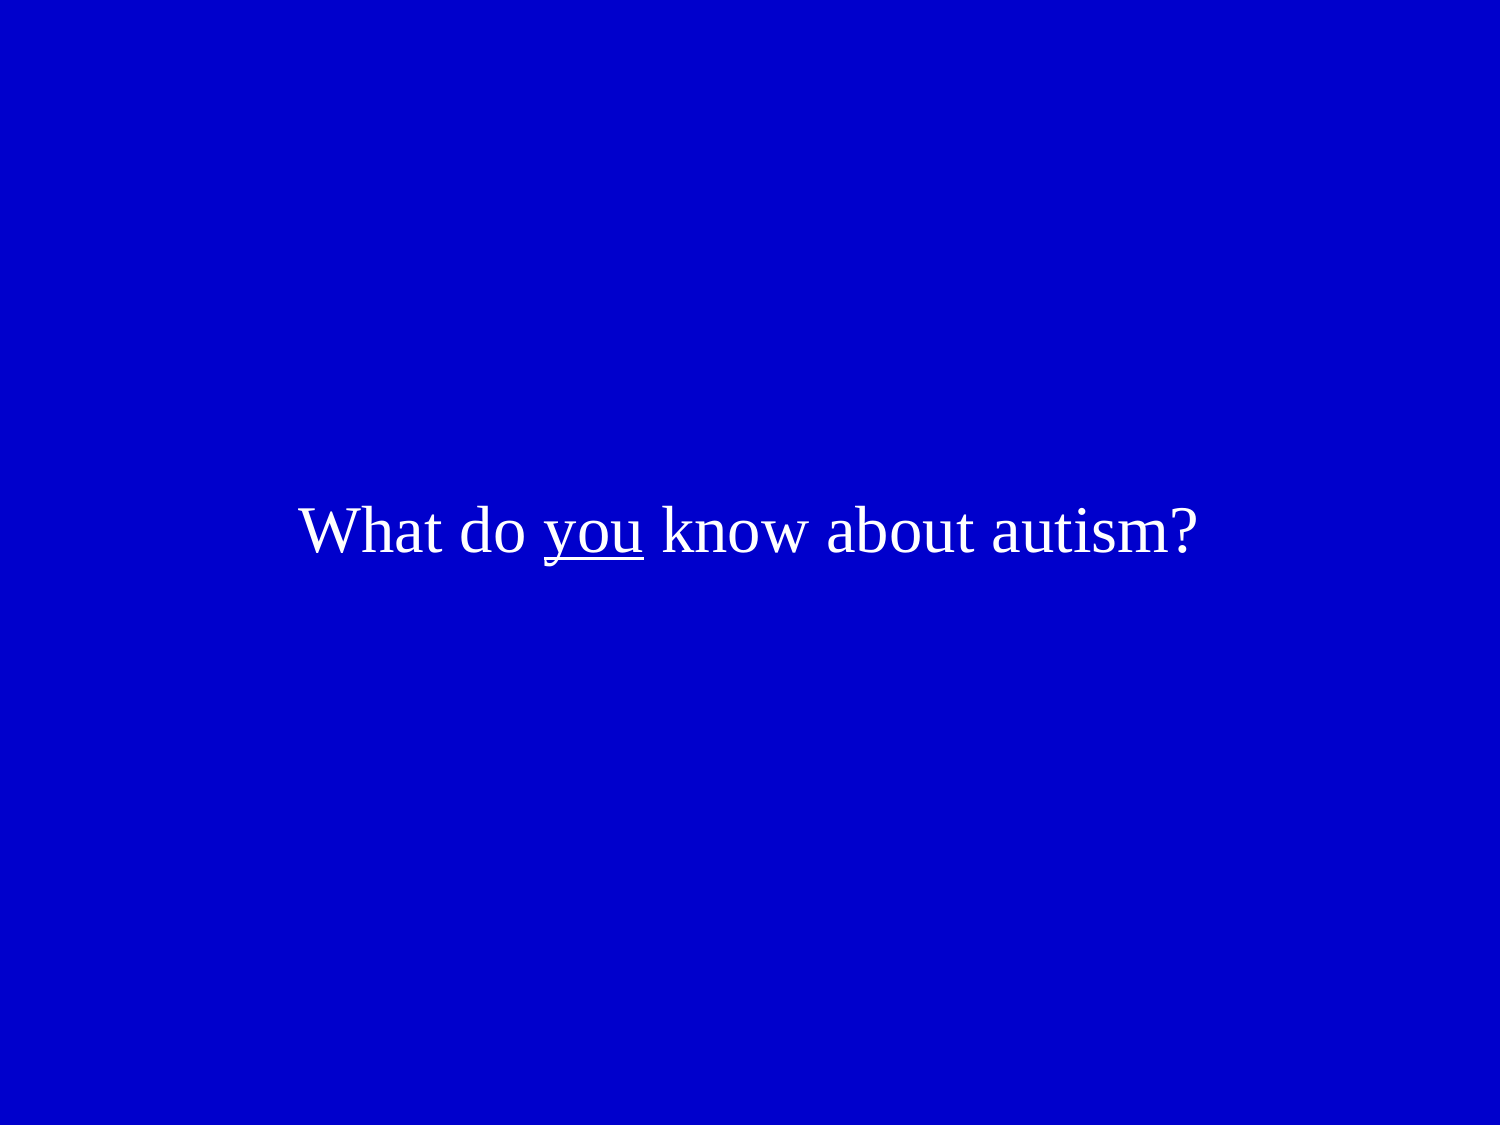

# What do you know about autism?